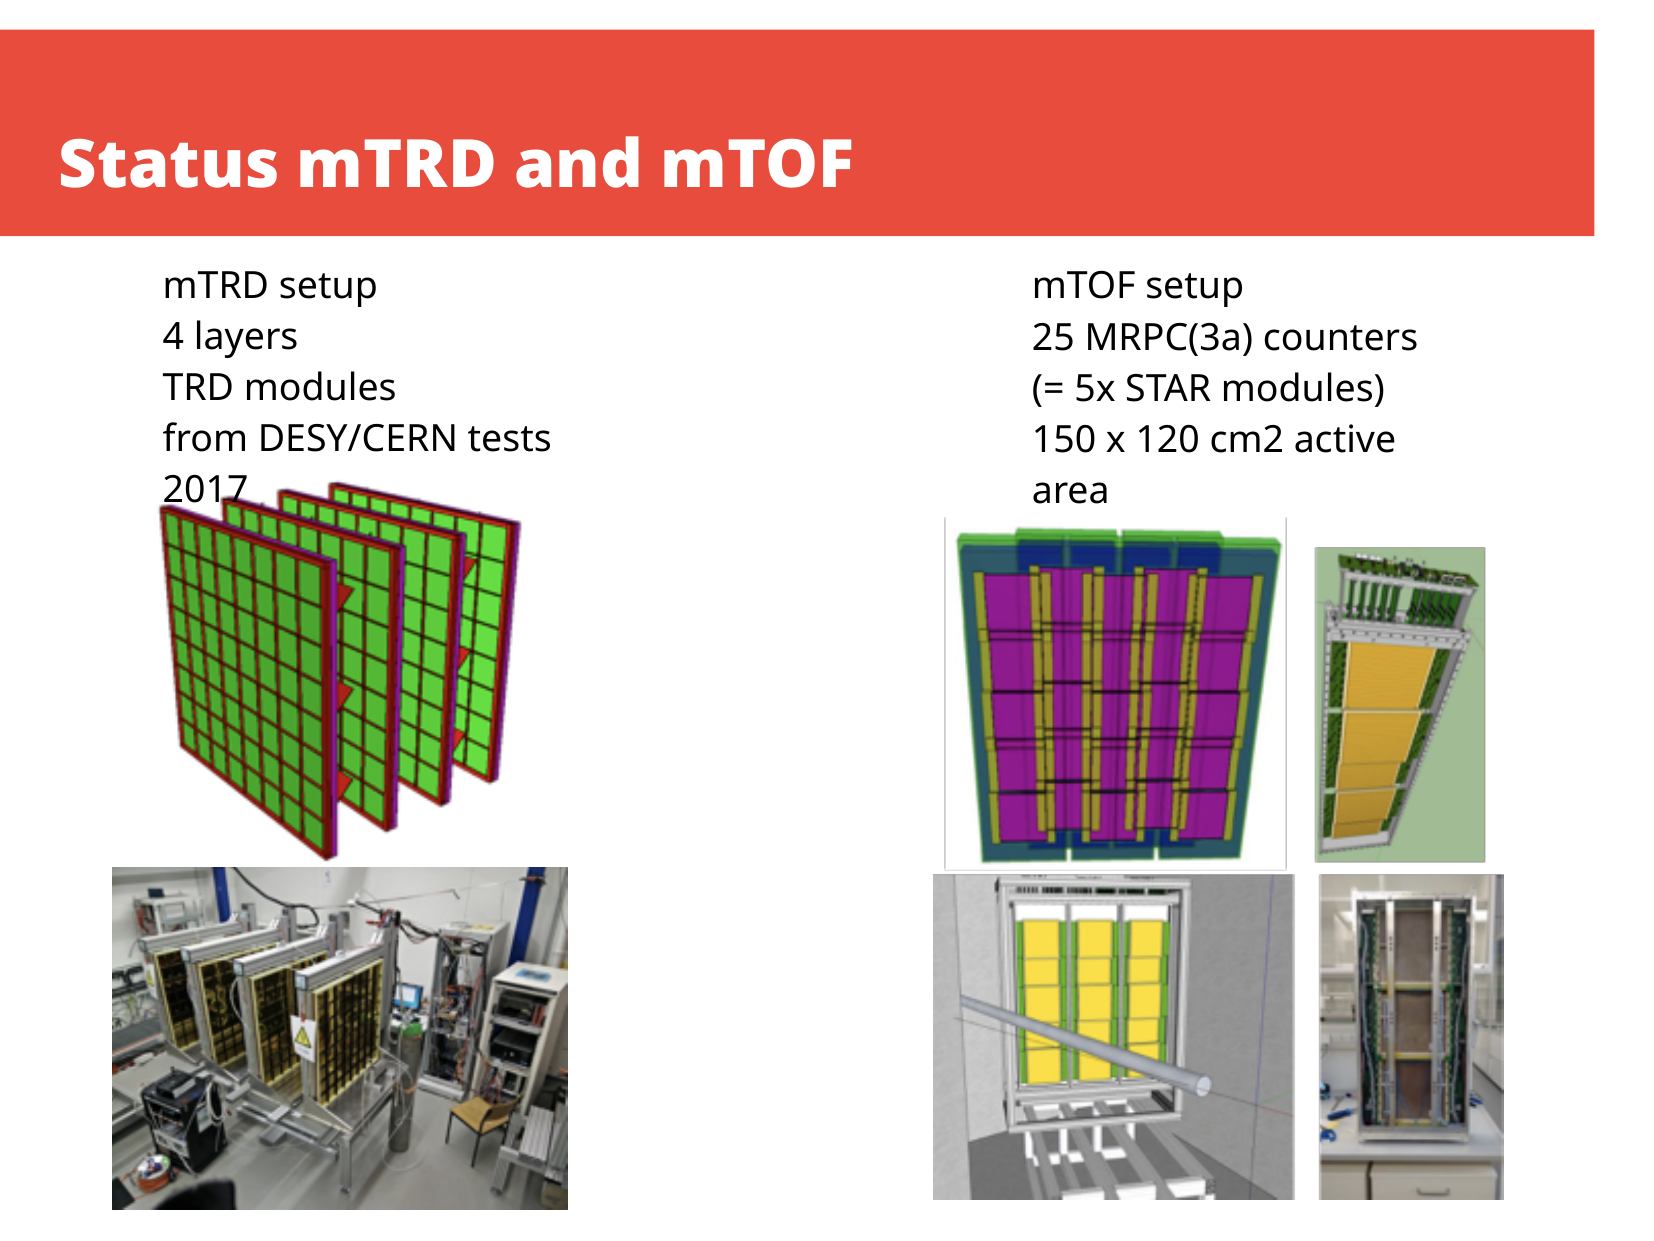

# Status mTRD and mTOF
mTRD setup
4 layers
TRD modules
from DESY/CERN tests 2017
mTOF setup
25 MRPC(3a) counters
(= 5x STAR modules)
150 x 120 cm2 active area
1600 readout channels